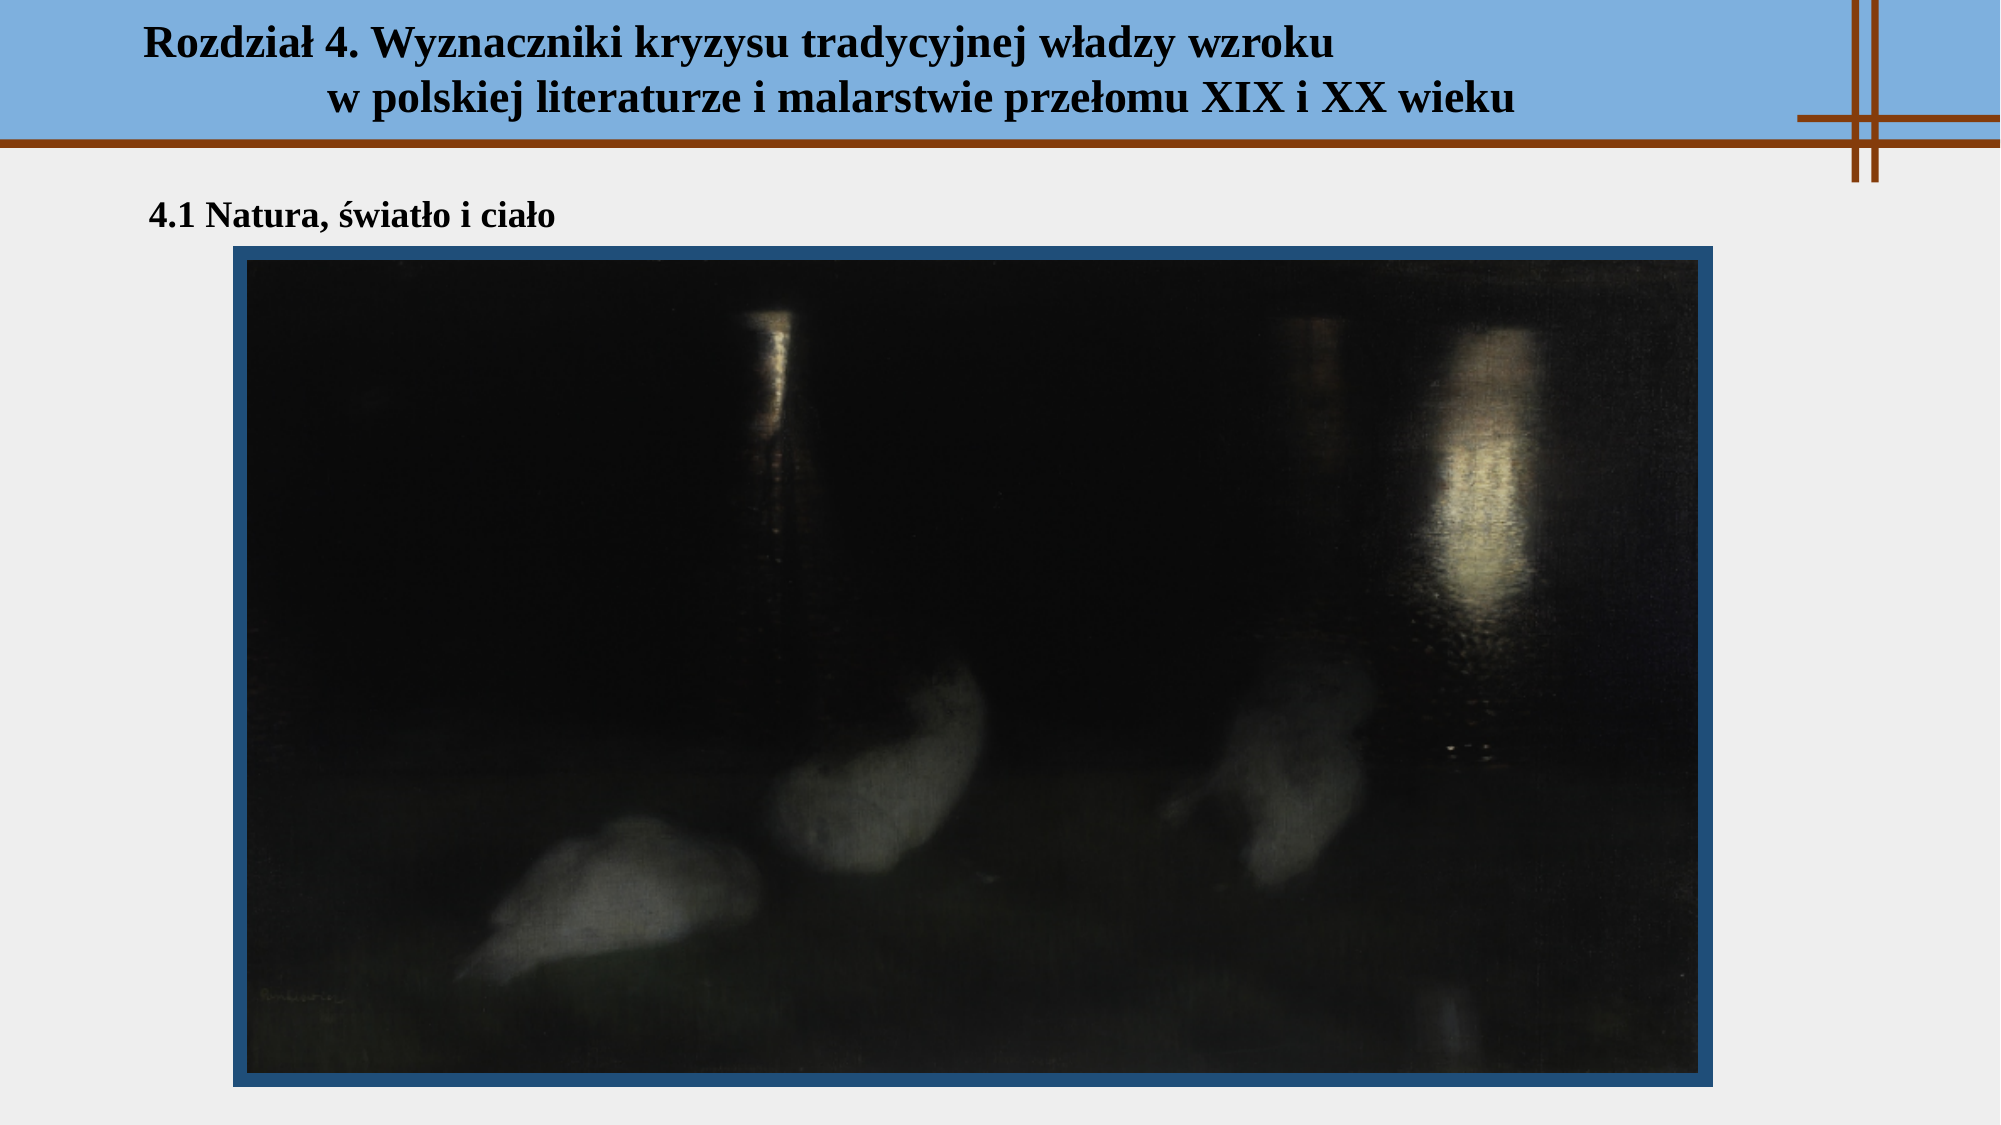

Rozdział 4. Wyznaczniki kryzysu tradycyjnej władzy wzroku w polskiej literaturze i malarstwie przełomu XIX i XX wieku
4.1 Natura, światło i ciało